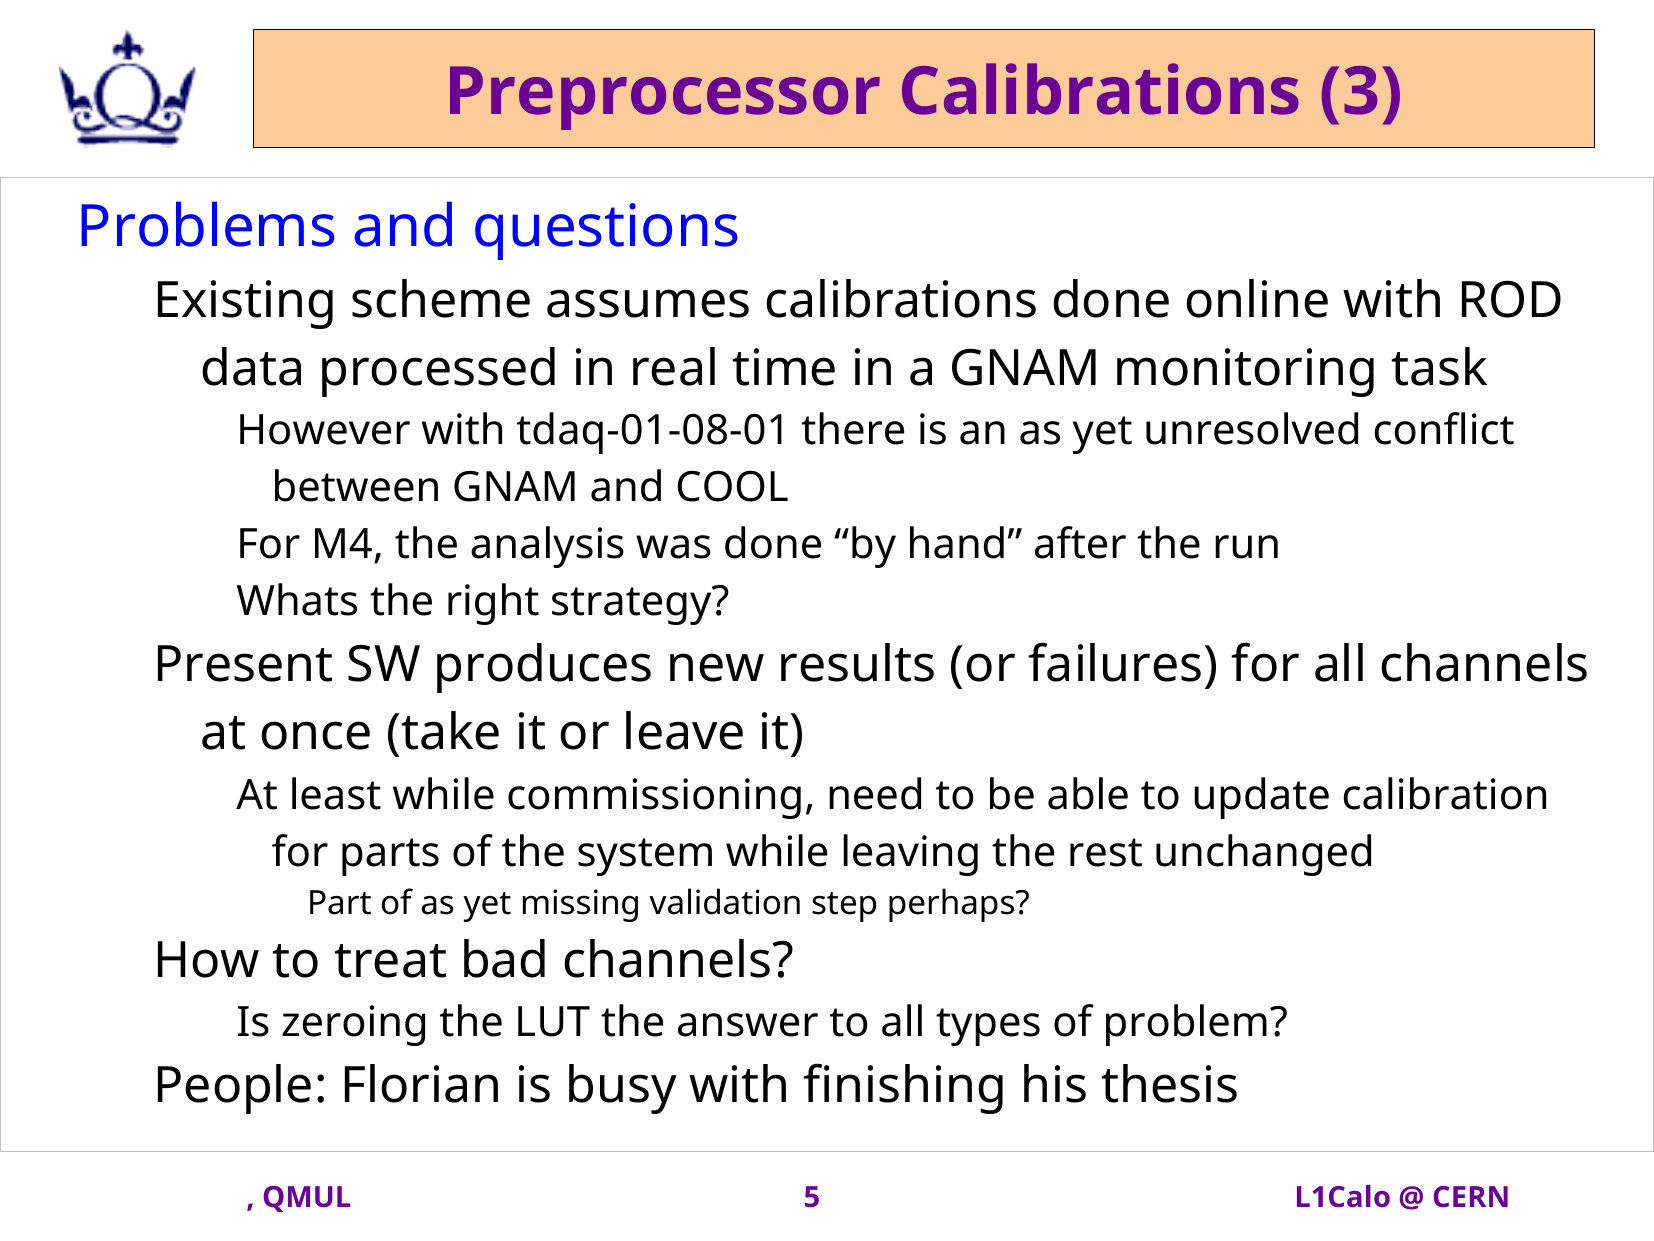

# Preprocessor Calibrations (3)
Problems and questions
Existing scheme assumes calibrations done online with ROD data processed in real time in a GNAM monitoring task
However with tdaq-01-08-01 there is an as yet unresolved conflict between GNAM and COOL
For M4, the analysis was done “by hand” after the run
Whats the right strategy?
Present SW produces new results (or failures) for all channels at once (take it or leave it)
At least while commissioning, need to be able to update calibration for parts of the system while leaving the rest unchanged
Part of as yet missing validation step perhaps?
How to treat bad channels?
Is zeroing the LUT the answer to all types of problem?
People: Florian is busy with finishing his thesis